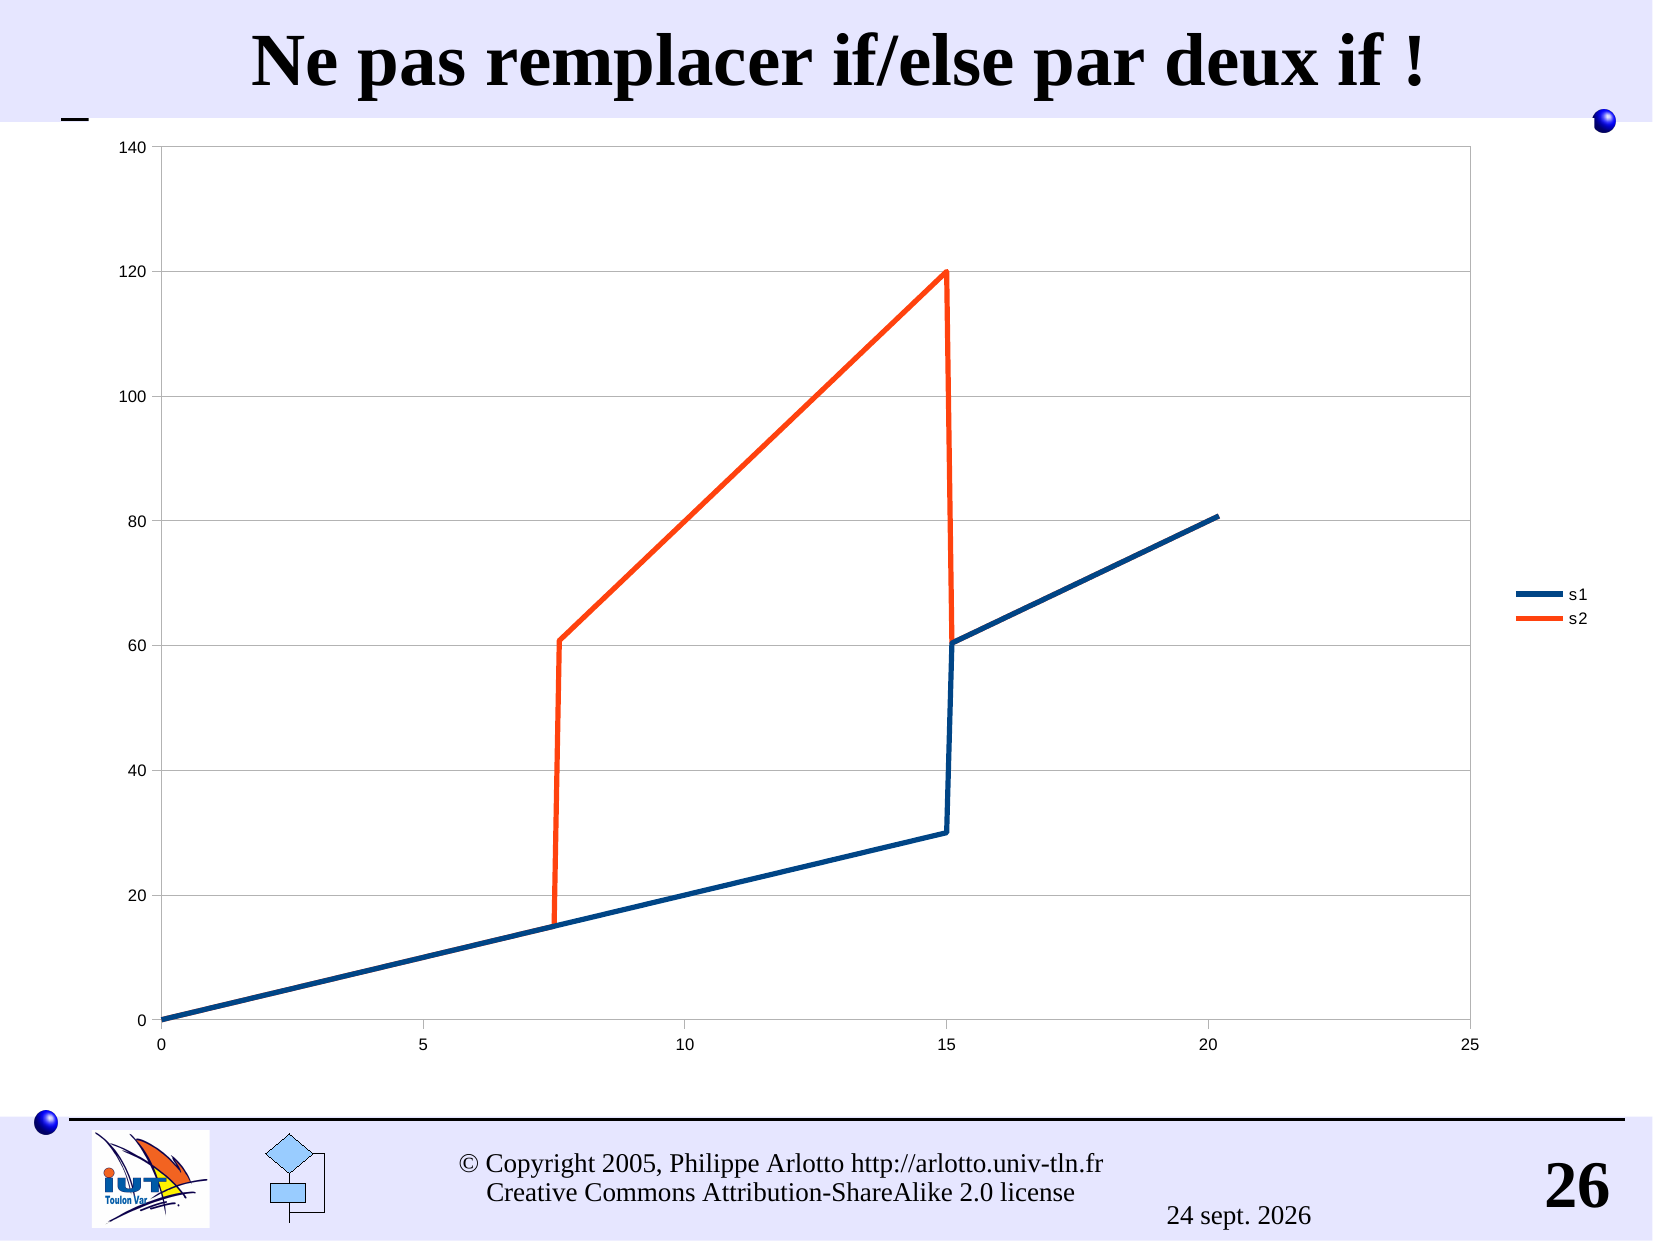

# Ne pas remplacer if/else par deux if !
### Chart
| Category | s1 | s2 |
|---|---|---|